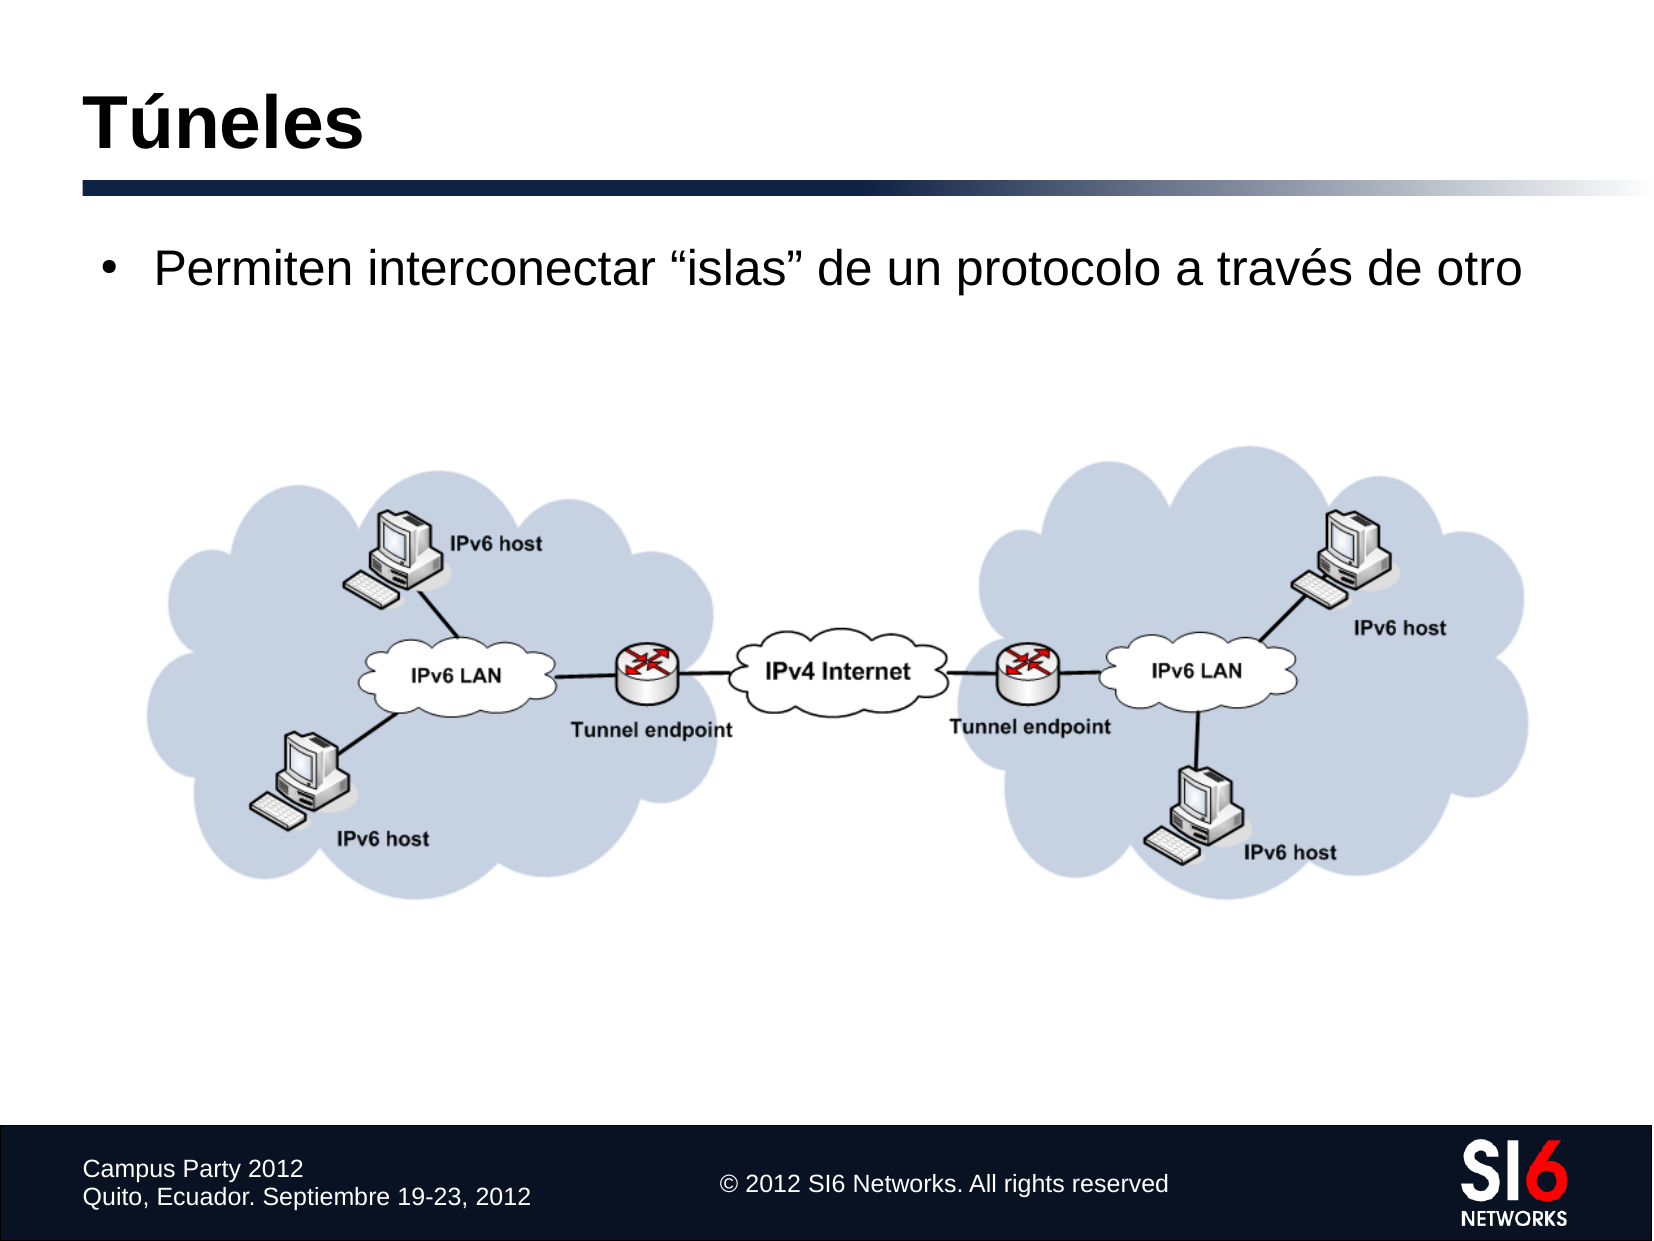

# Túneles
Permiten interconectar “islas” de un protocolo a través de otro
Congreso de Seguridad en Computo 2011